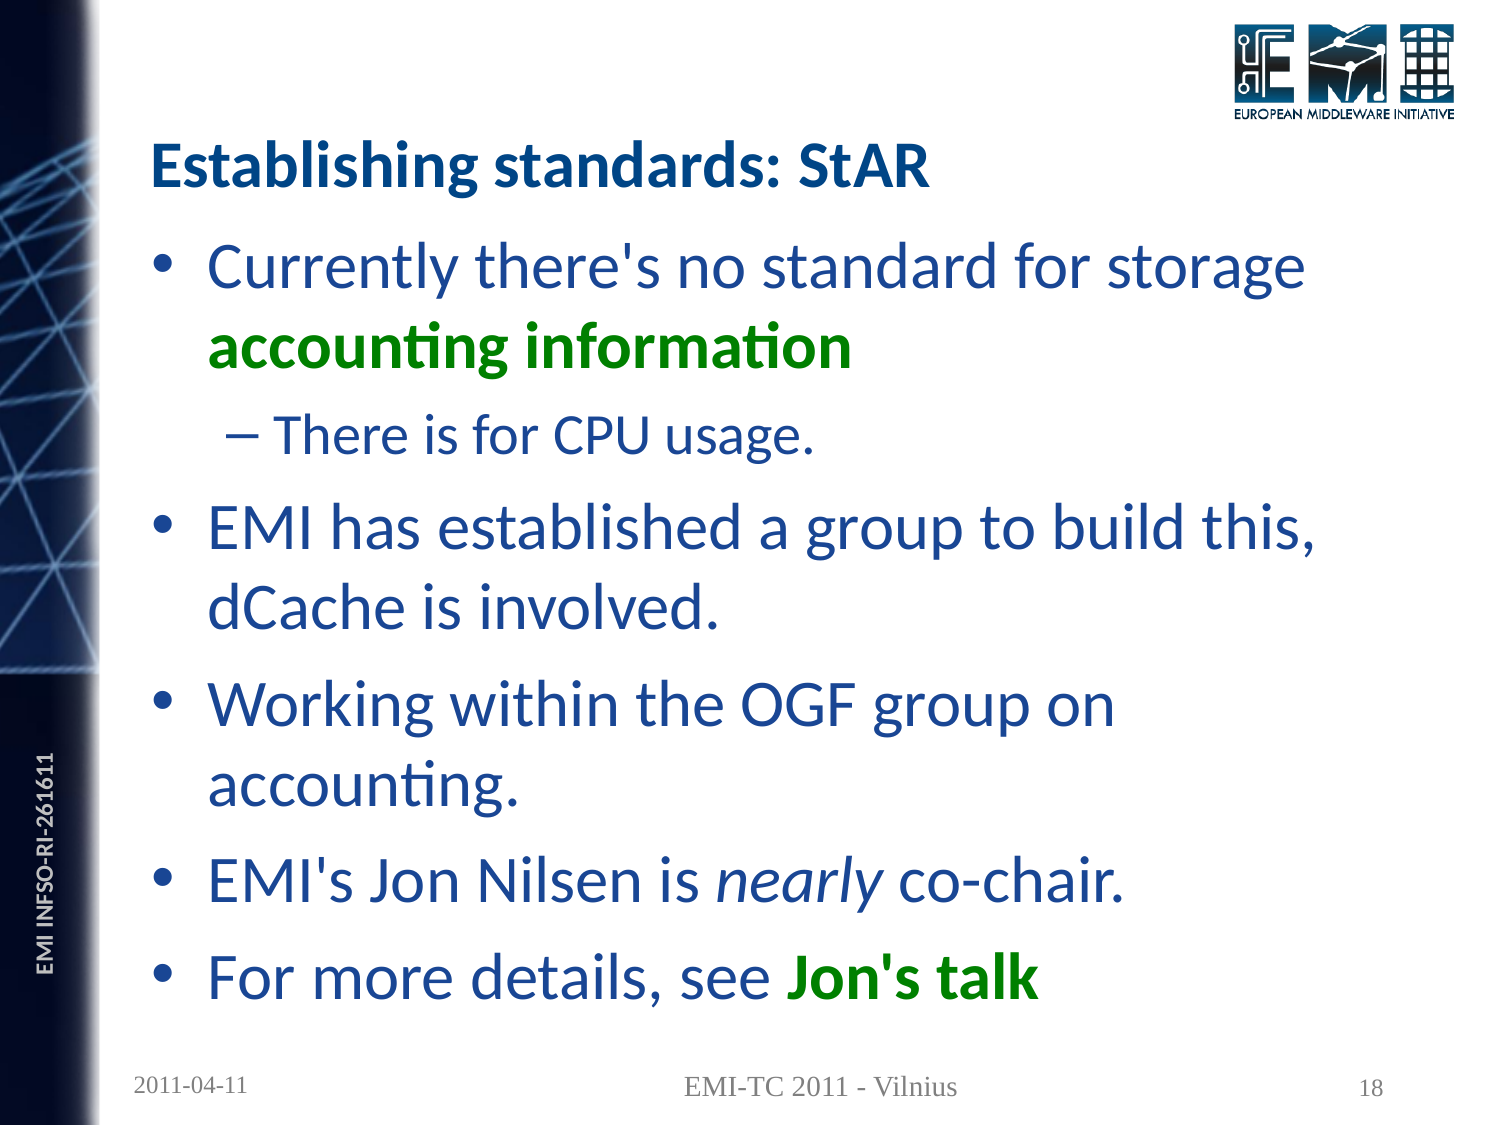

# Establishing standards: StAR
Currently there's no standard for storage accounting information
There is for CPU usage.
EMI has established a group to build this, dCache is involved.
Working within the OGF group on accounting.
EMI's Jon Nilsen is nearly co-chair.
For more details, see Jon's talk
2011-04-13
EMI-TC 2011 - Vilnius
18